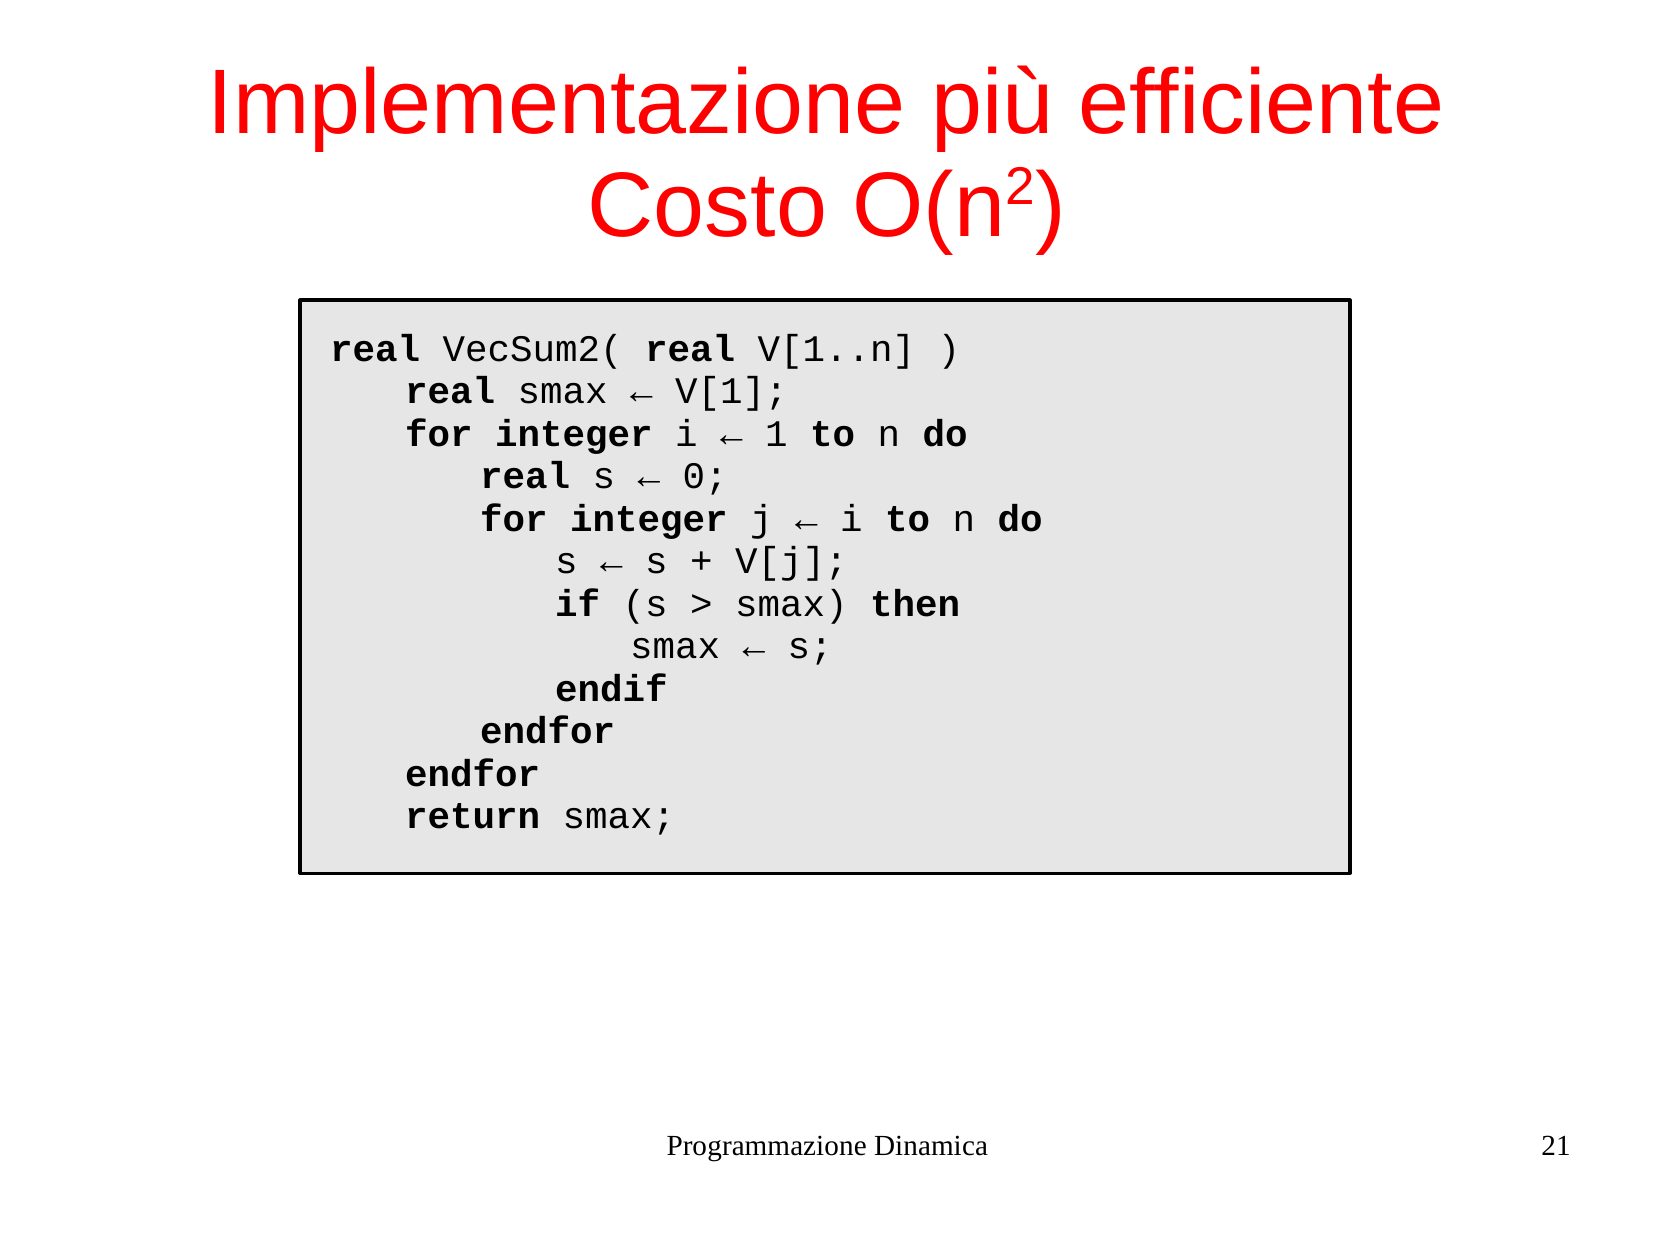

# Implementazione più efficiente Costo O(n2)
real VecSum2( real V[1..n] )
	real smax ← V[1];
	for integer i ← 1 to n do
		real s ← 0;
		for integer j ← i to n do
			s ← s + V[j];
			if (s > smax) then
				smax ← s;
			endif
		endfor
	endfor
	return smax;
Programmazione Dinamica
21